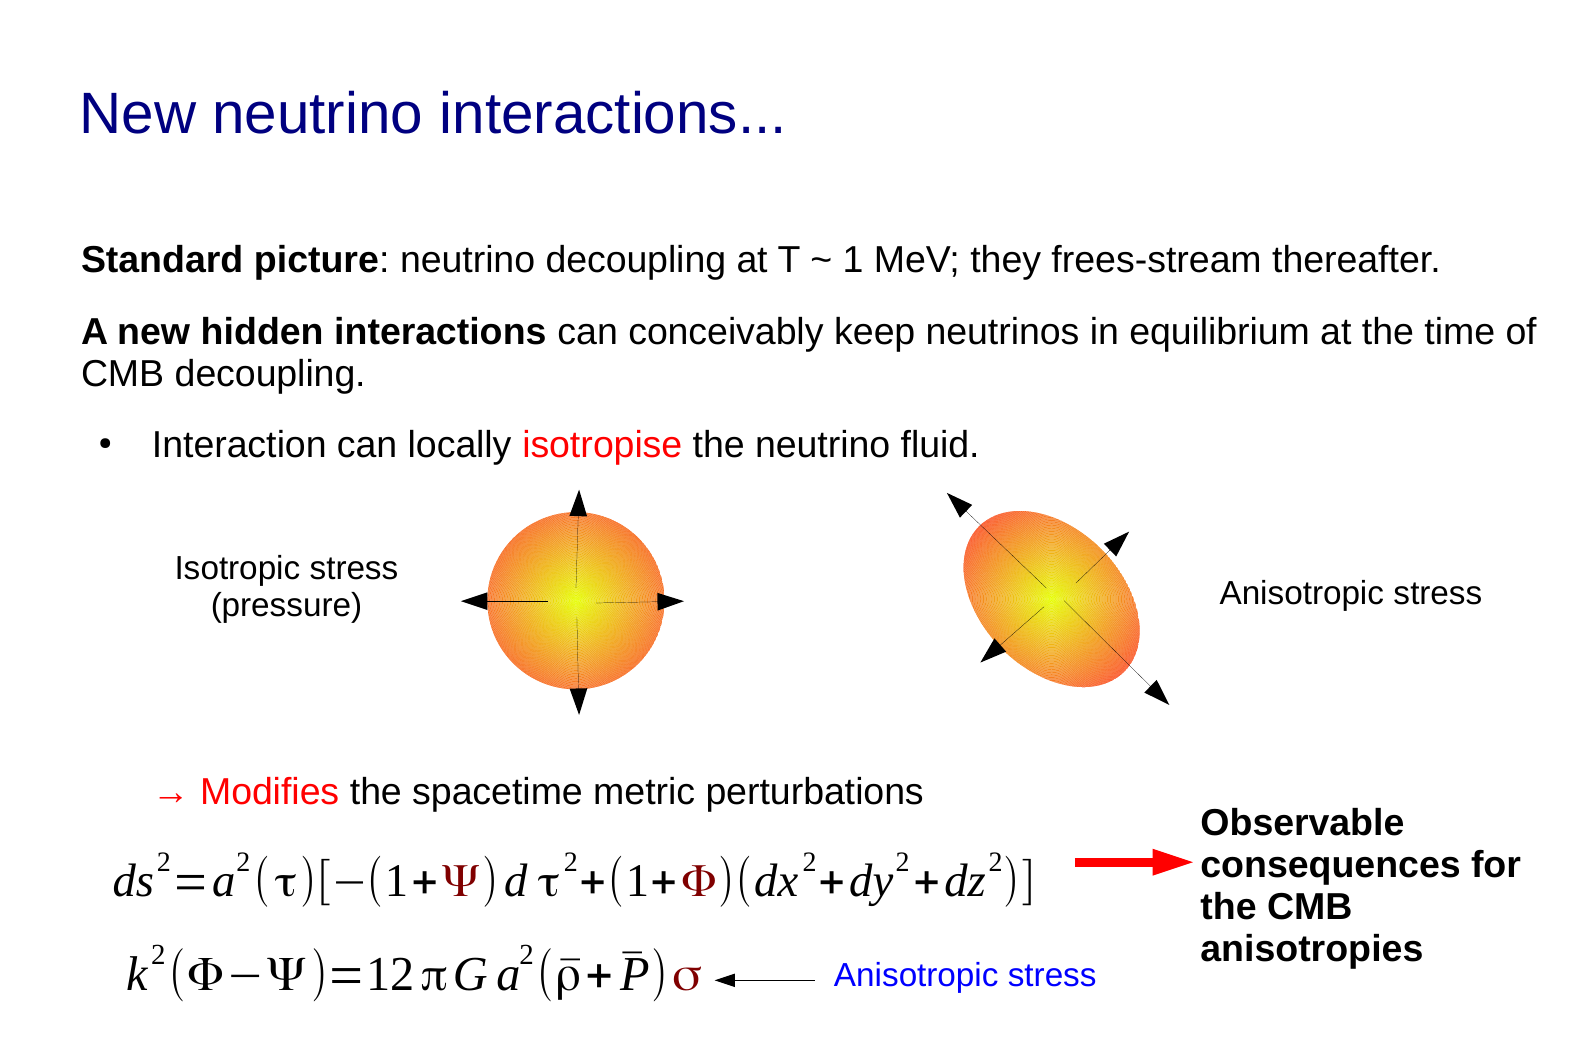

New neutrino interactions...
# Standard picture: neutrino decoupling at T ~ 1 MeV; they frees-stream thereafter.
A new hidden interactions can conceivably keep neutrinos in equilibrium at the time of CMB decoupling.
Interaction can locally isotropise the neutrino fluid.
Isotropic stress
(pressure)
Anisotropic stress
→ Modifies the spacetime metric perturbations
Observable
consequences for
the CMB anisotropies
Anisotropic stress